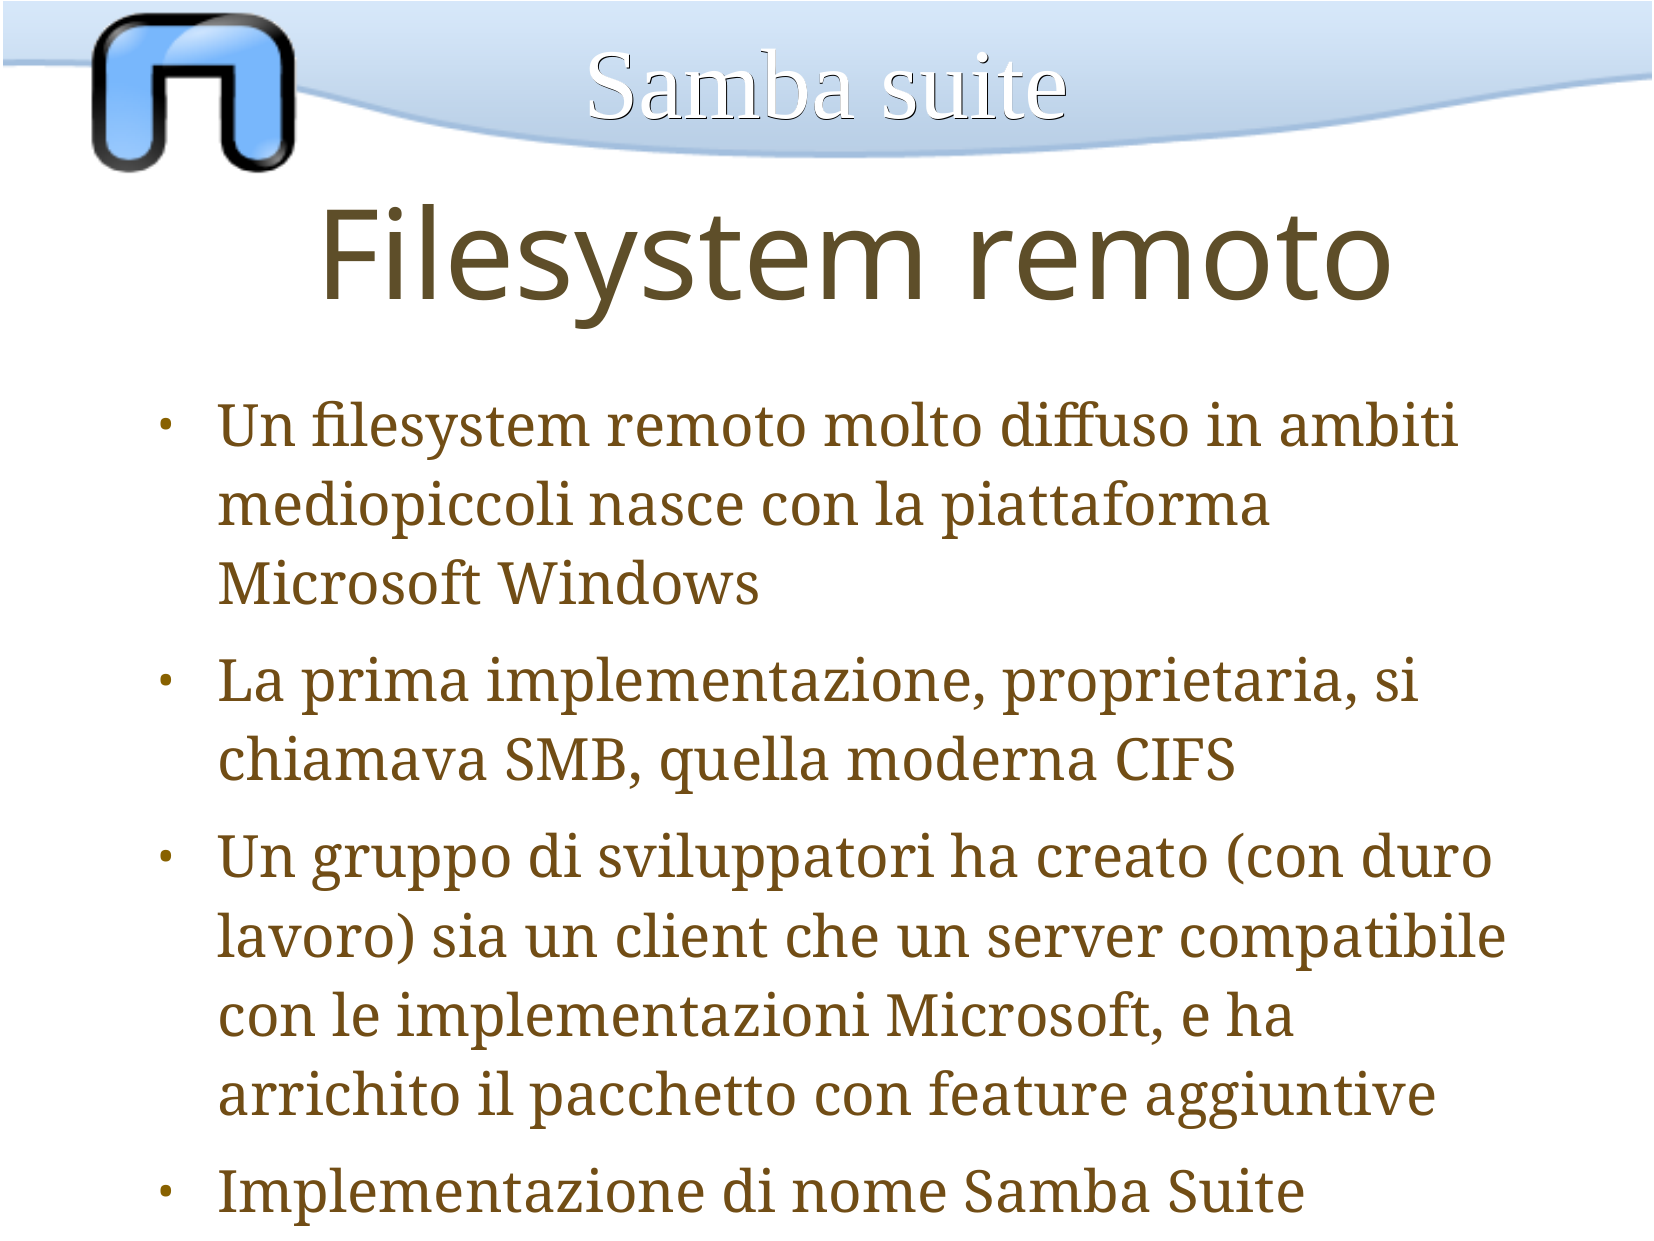

Samba suite
Filesystem remoto
# Un filesystem remoto molto diffuso in ambiti medio­piccoli nasce con la piattaforma Microsoft Windows
La prima implementazione, proprietaria, si chiamava SMB, quella moderna CIFS
Un gruppo di sviluppatori ha creato (con duro lavoro) sia un client che un server compatibile con le implementazioni Microsoft, e ha arrichito il pacchetto con feature aggiuntive
Implementazione di nome Samba Suite